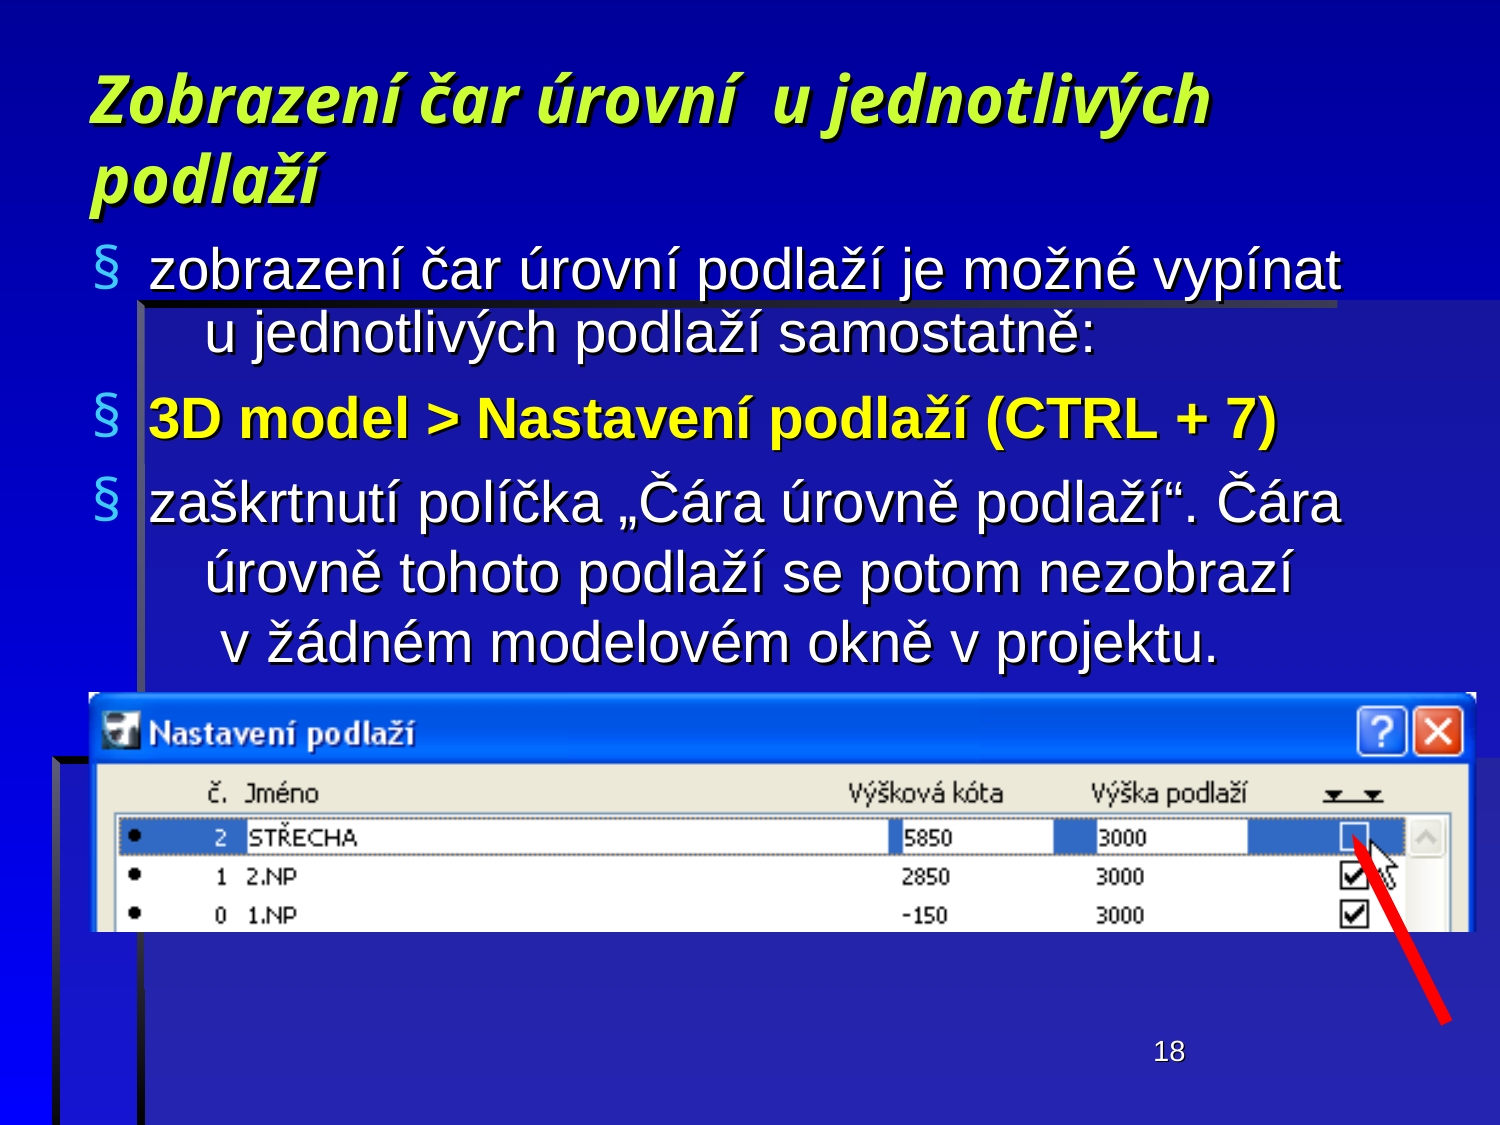

# Zobrazení čar úrovní u jednotlivých podlaží
zobrazení čar úrovní podlaží je možné vypínat u jednotlivých podlaží samostatně:
3D model > Nastavení podlaží (CTRL + 7)
zaškrtnutí políčka „Čára úrovně podlaží“. Čára úrovně tohoto podlaží se potom nezobrazí v žádném modelovém okně v projektu.